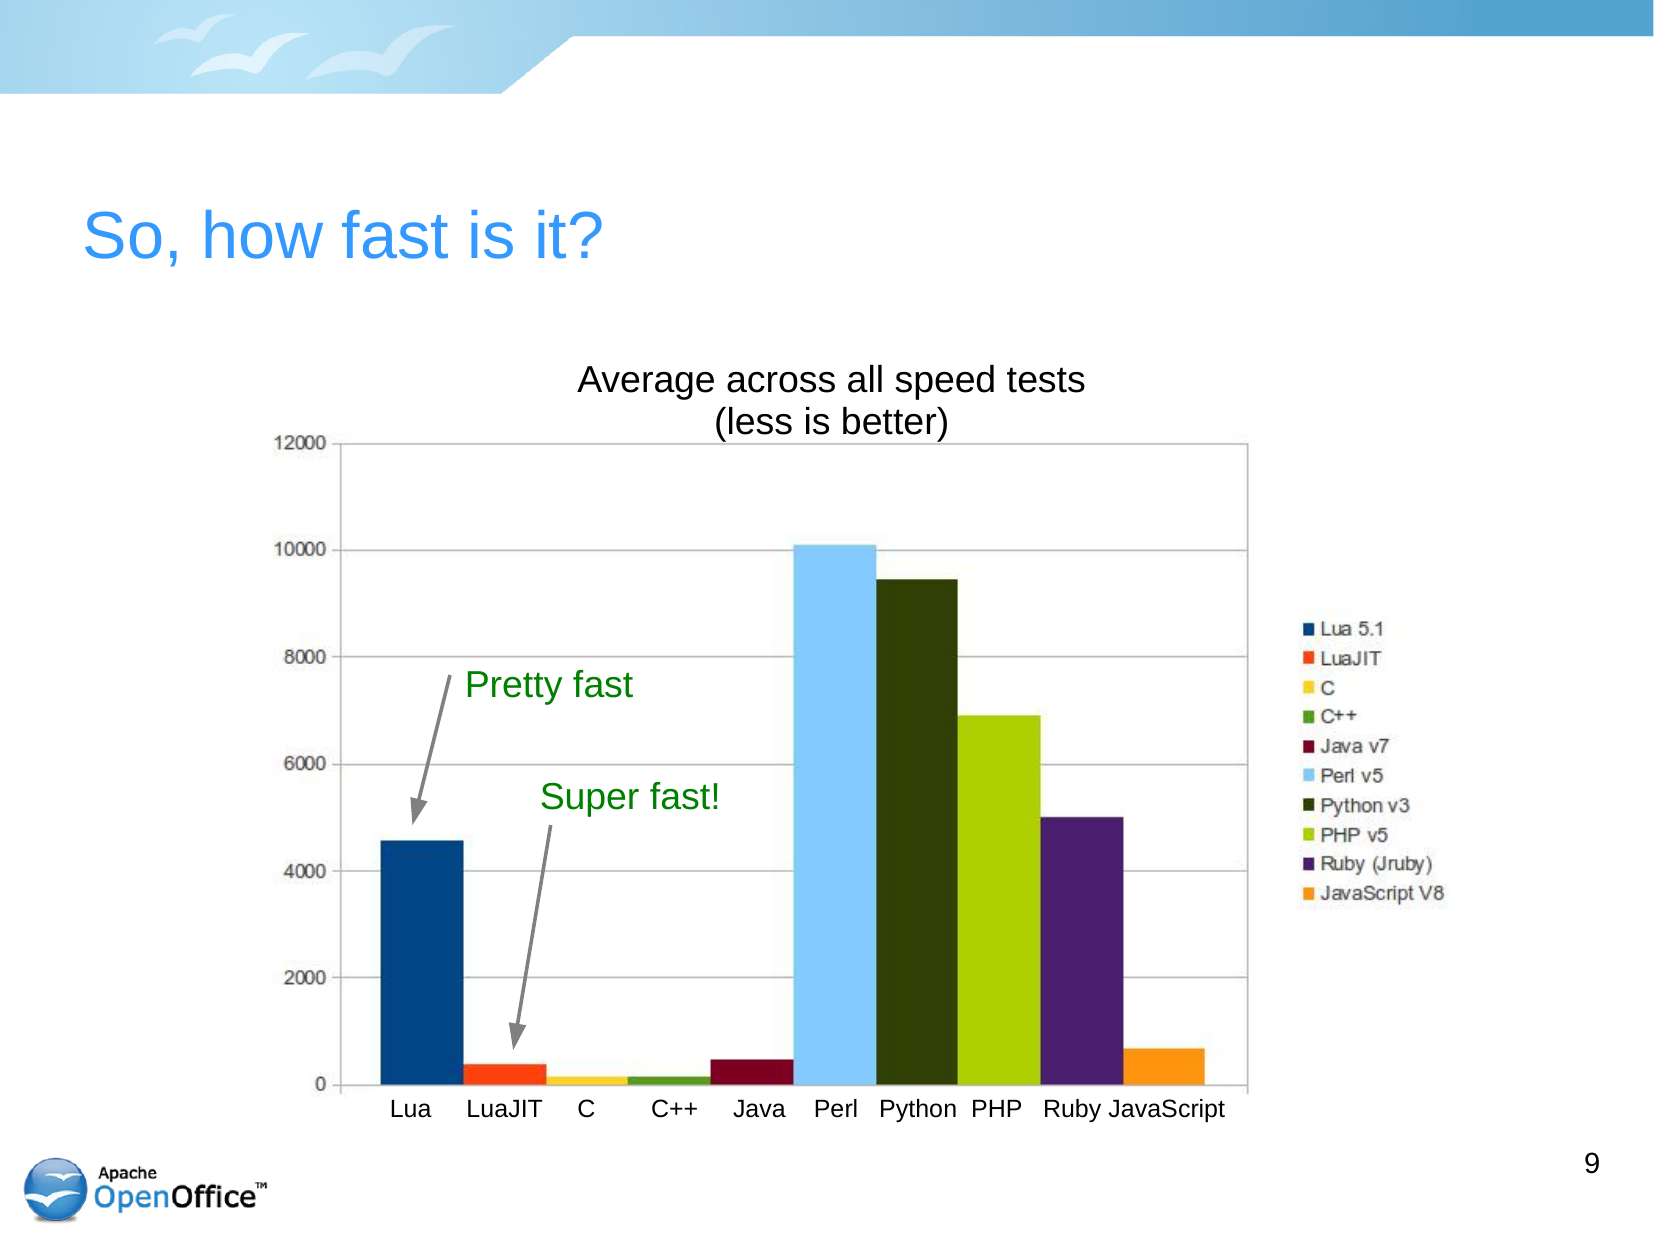

# So, how fast is it?
Average across all speed tests
(less is better)
Pretty fast
Super fast!
Lua LuaJIT C C++ Java Perl Python PHP Ruby JavaScript
9